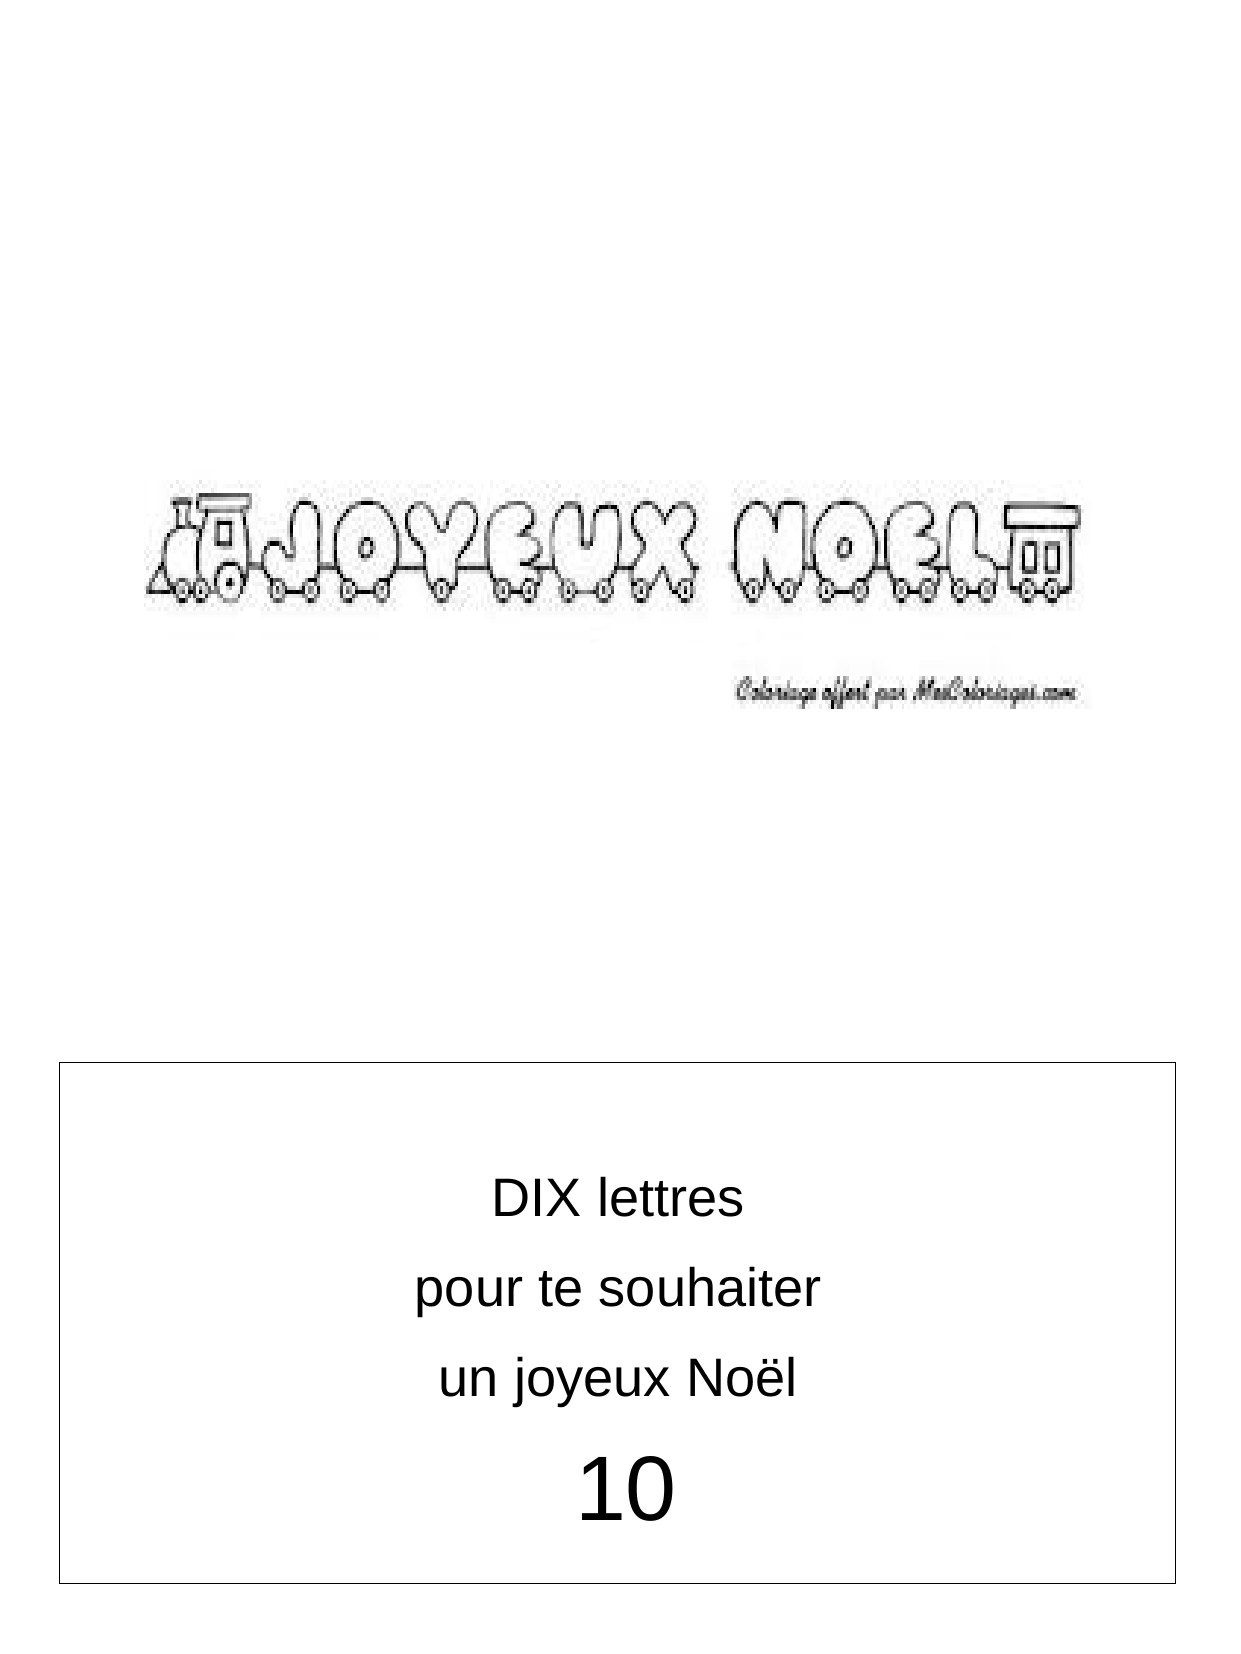

# DIX lettres
pour te souhaiter
un joyeux Noël
10